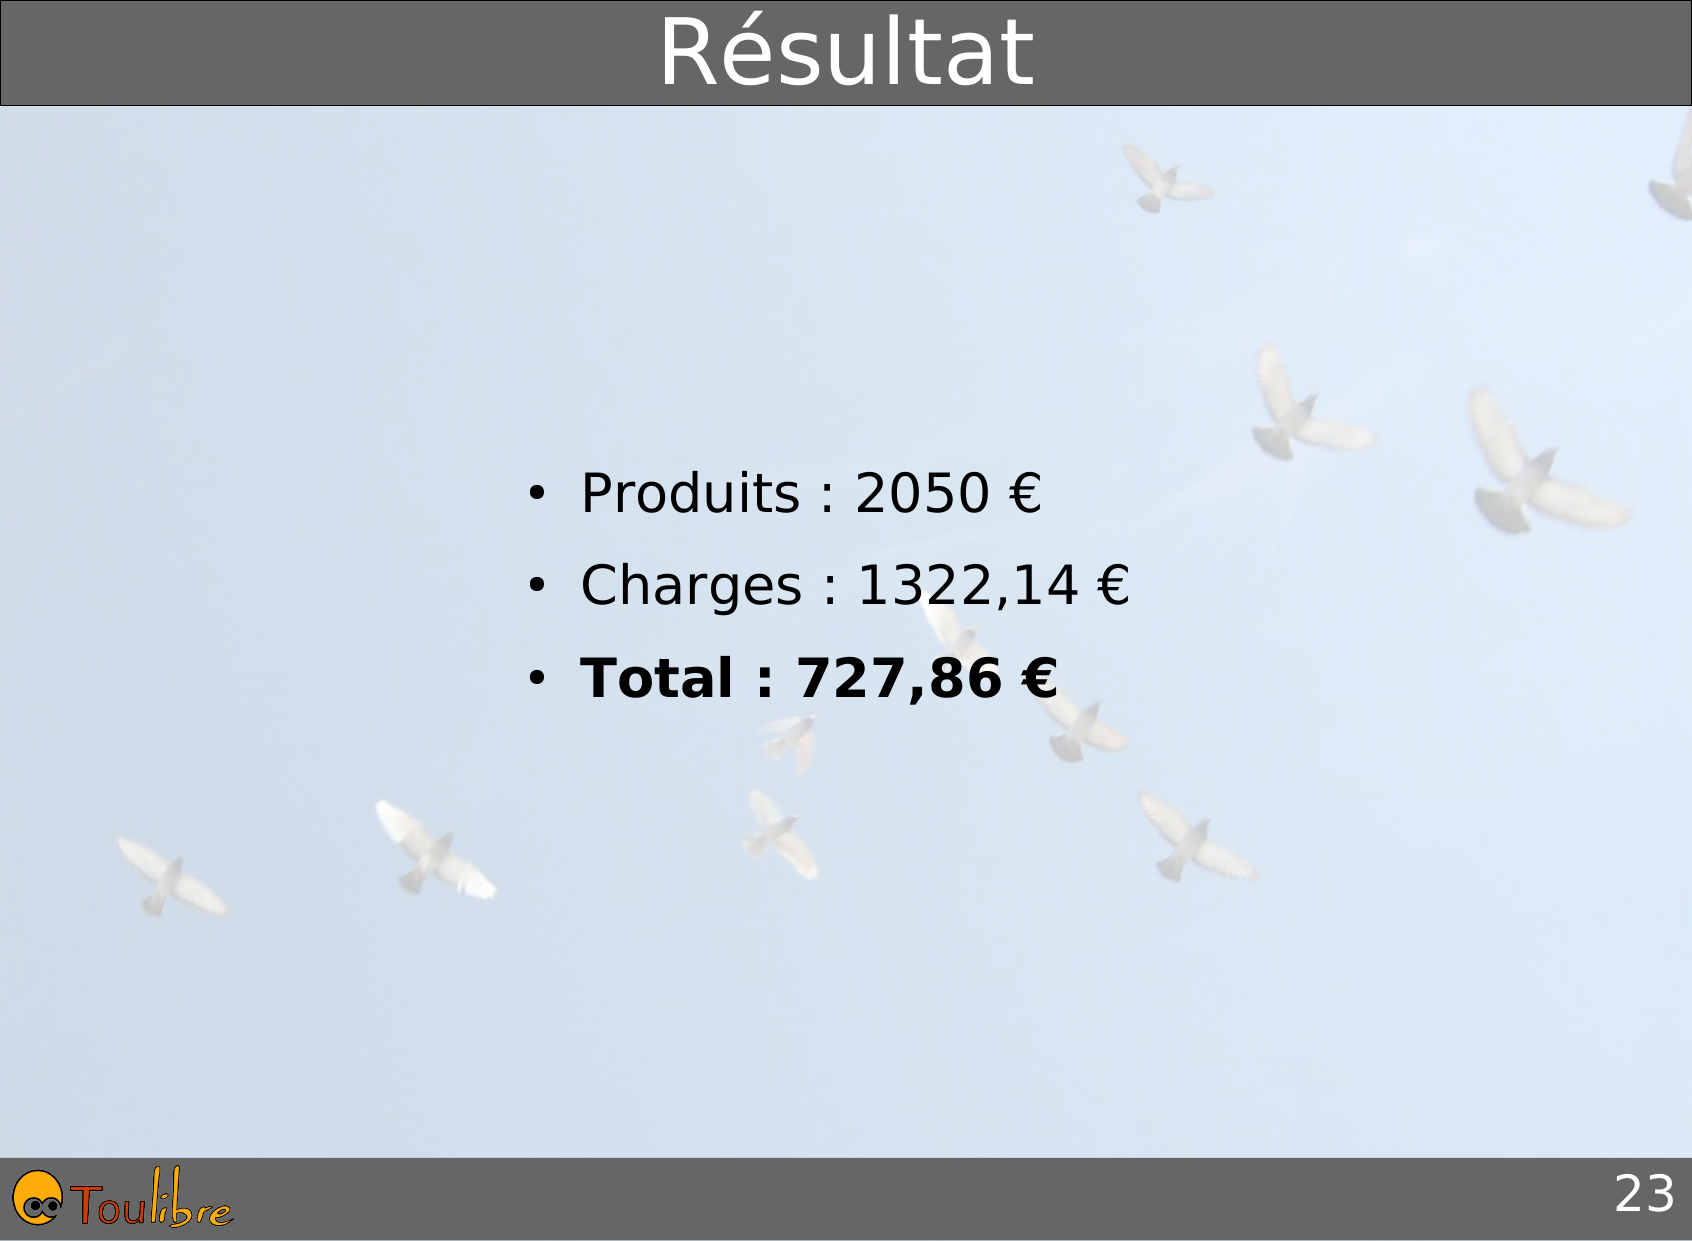

# Résultat
Produits : 2050 €
Charges : 1322,14 €
Total : 727,86 €